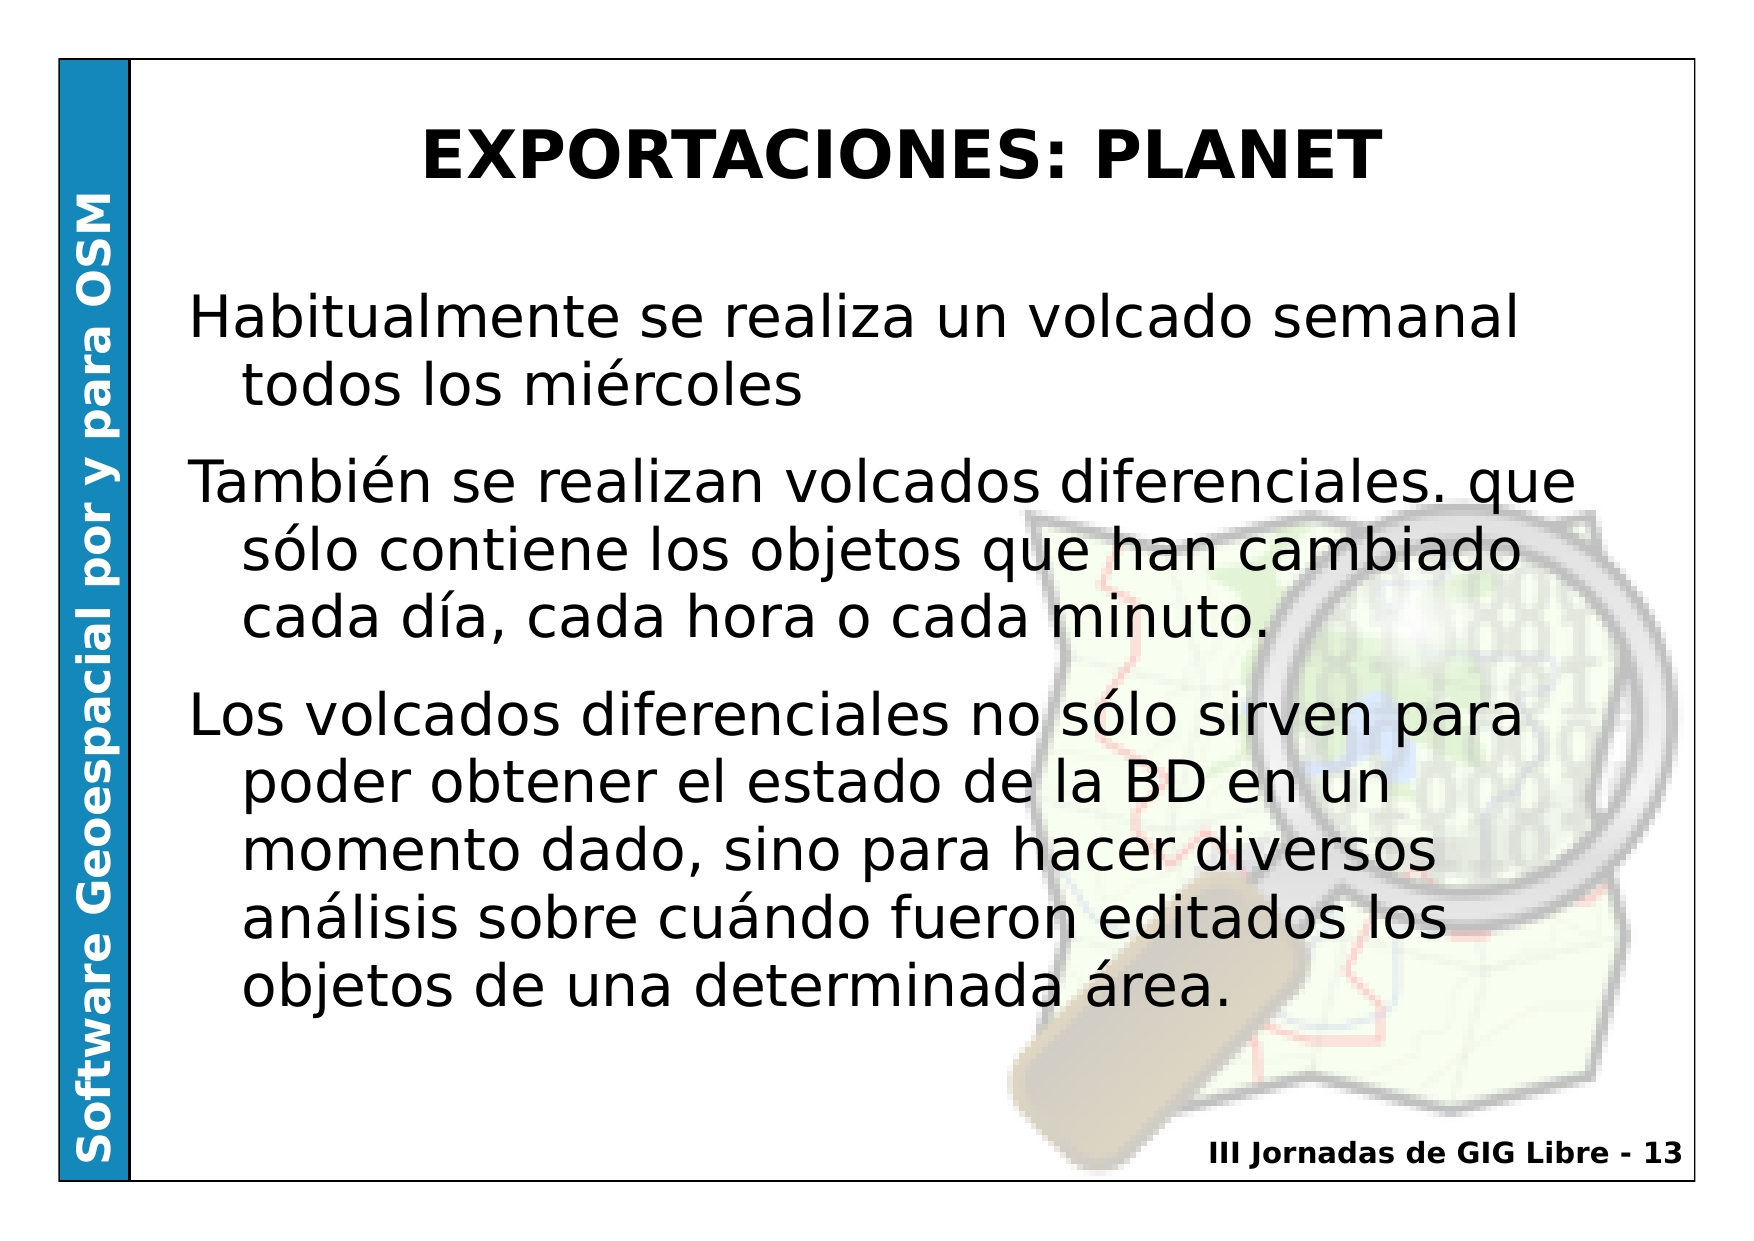

# EXPORTACIONES: PLANET
Habitualmente se realiza un volcado semanal todos los miércoles
También se realizan volcados diferenciales. que sólo contiene los objetos que han cambiado cada día, cada hora o cada minuto.
Los volcados diferenciales no sólo sirven para poder obtener el estado de la BD en un momento dado, sino para hacer diversos análisis sobre cuándo fueron editados los objetos de una determinada área.
13